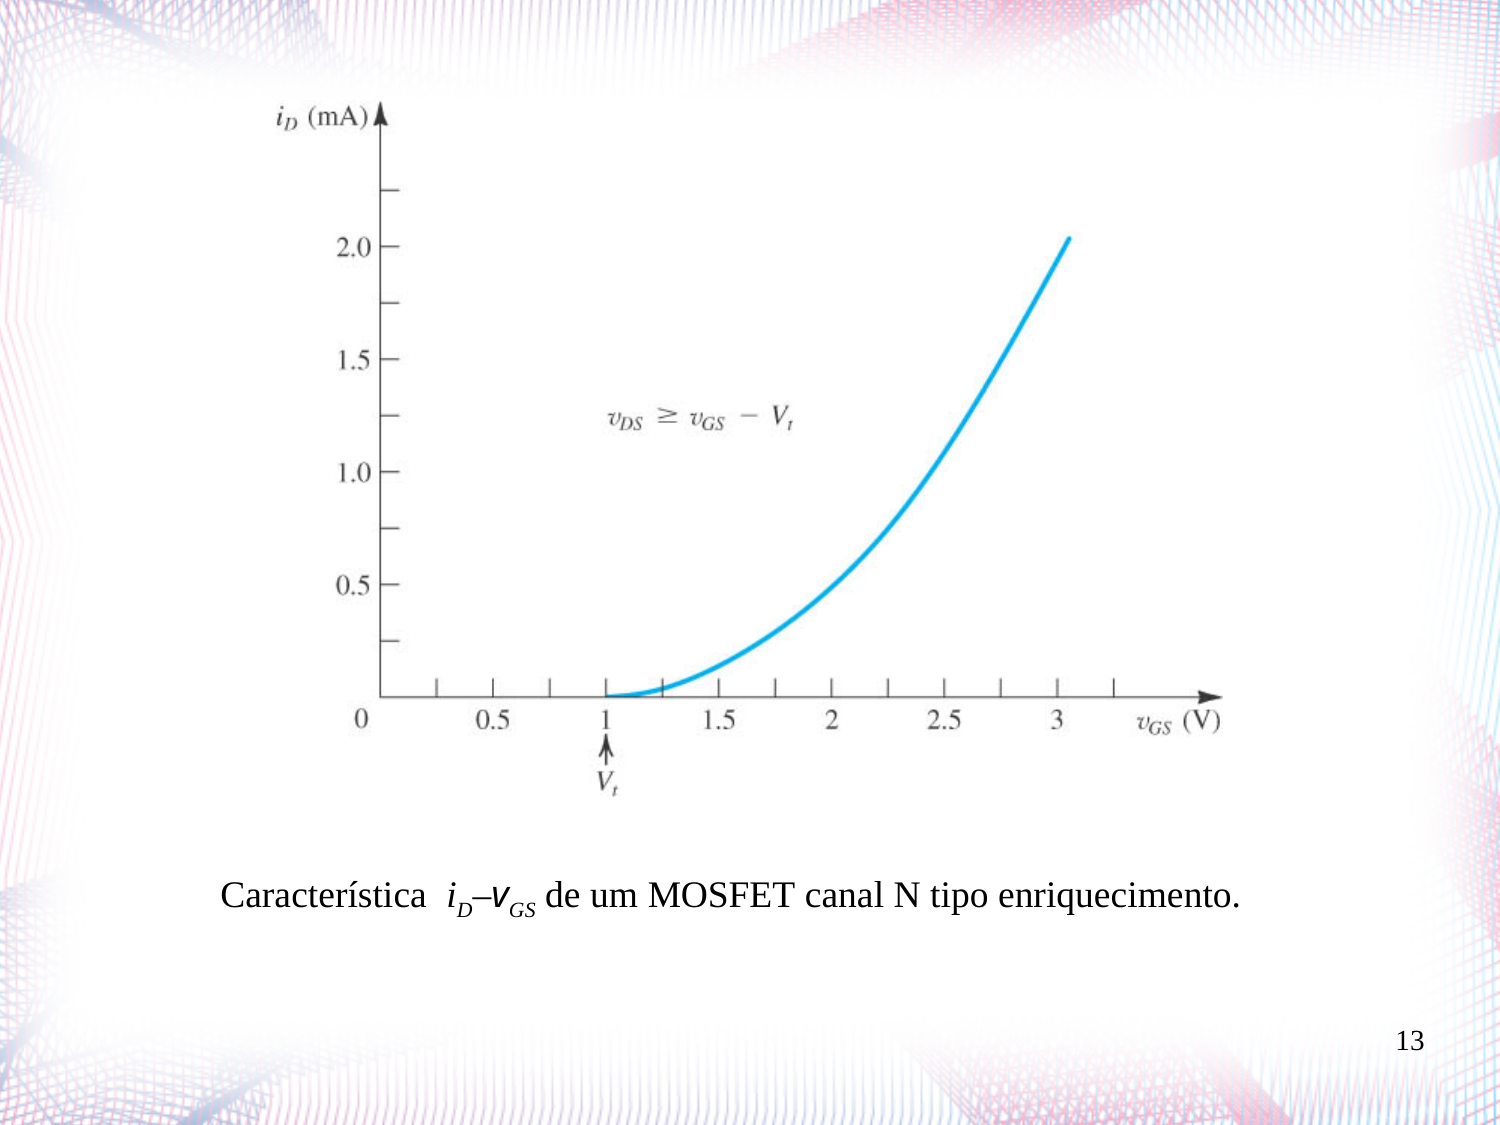

Característica iD–vGS de um MOSFET canal N tipo enriquecimento.
13